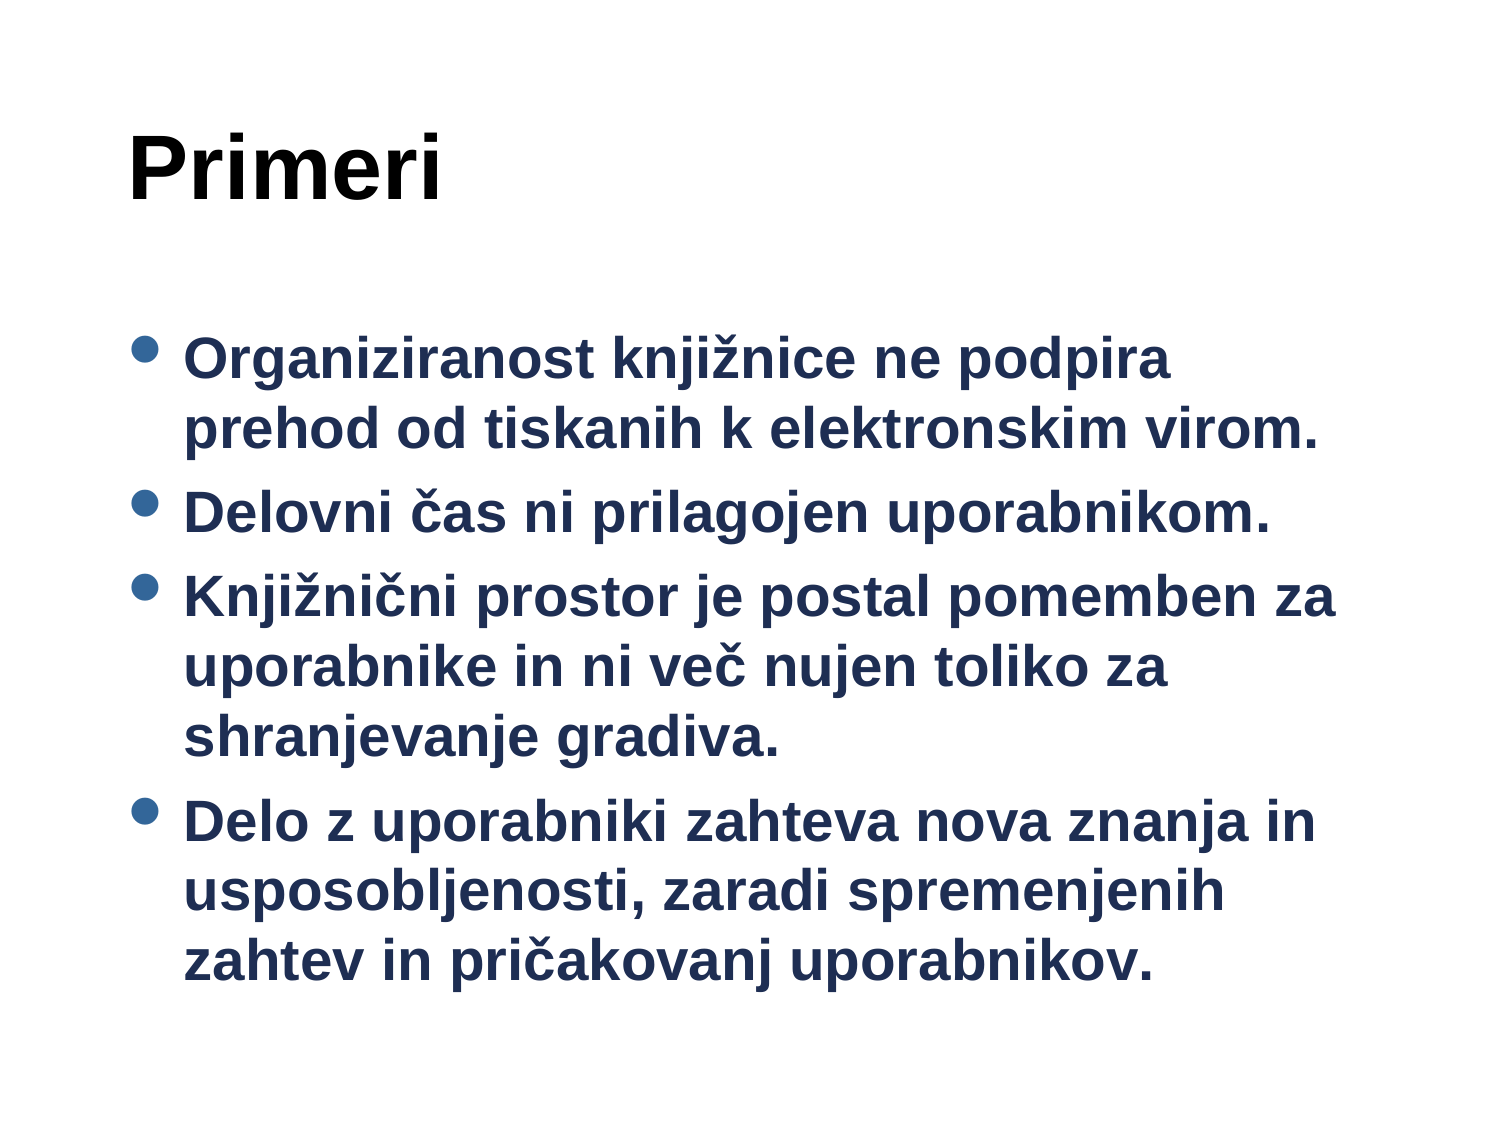

# Primeri
Organiziranost knjižnice ne podpira prehod od tiskanih k elektronskim virom.
Delovni čas ni prilagojen uporabnikom.
Knjižnični prostor je postal pomemben za uporabnike in ni več nujen toliko za shranjevanje gradiva.
Delo z uporabniki zahteva nova znanja in usposobljenosti, zaradi spremenjenih zahtev in pričakovanj uporabnikov.
Primoz Juznic, BINK, FF, Univerza v Ljubljani